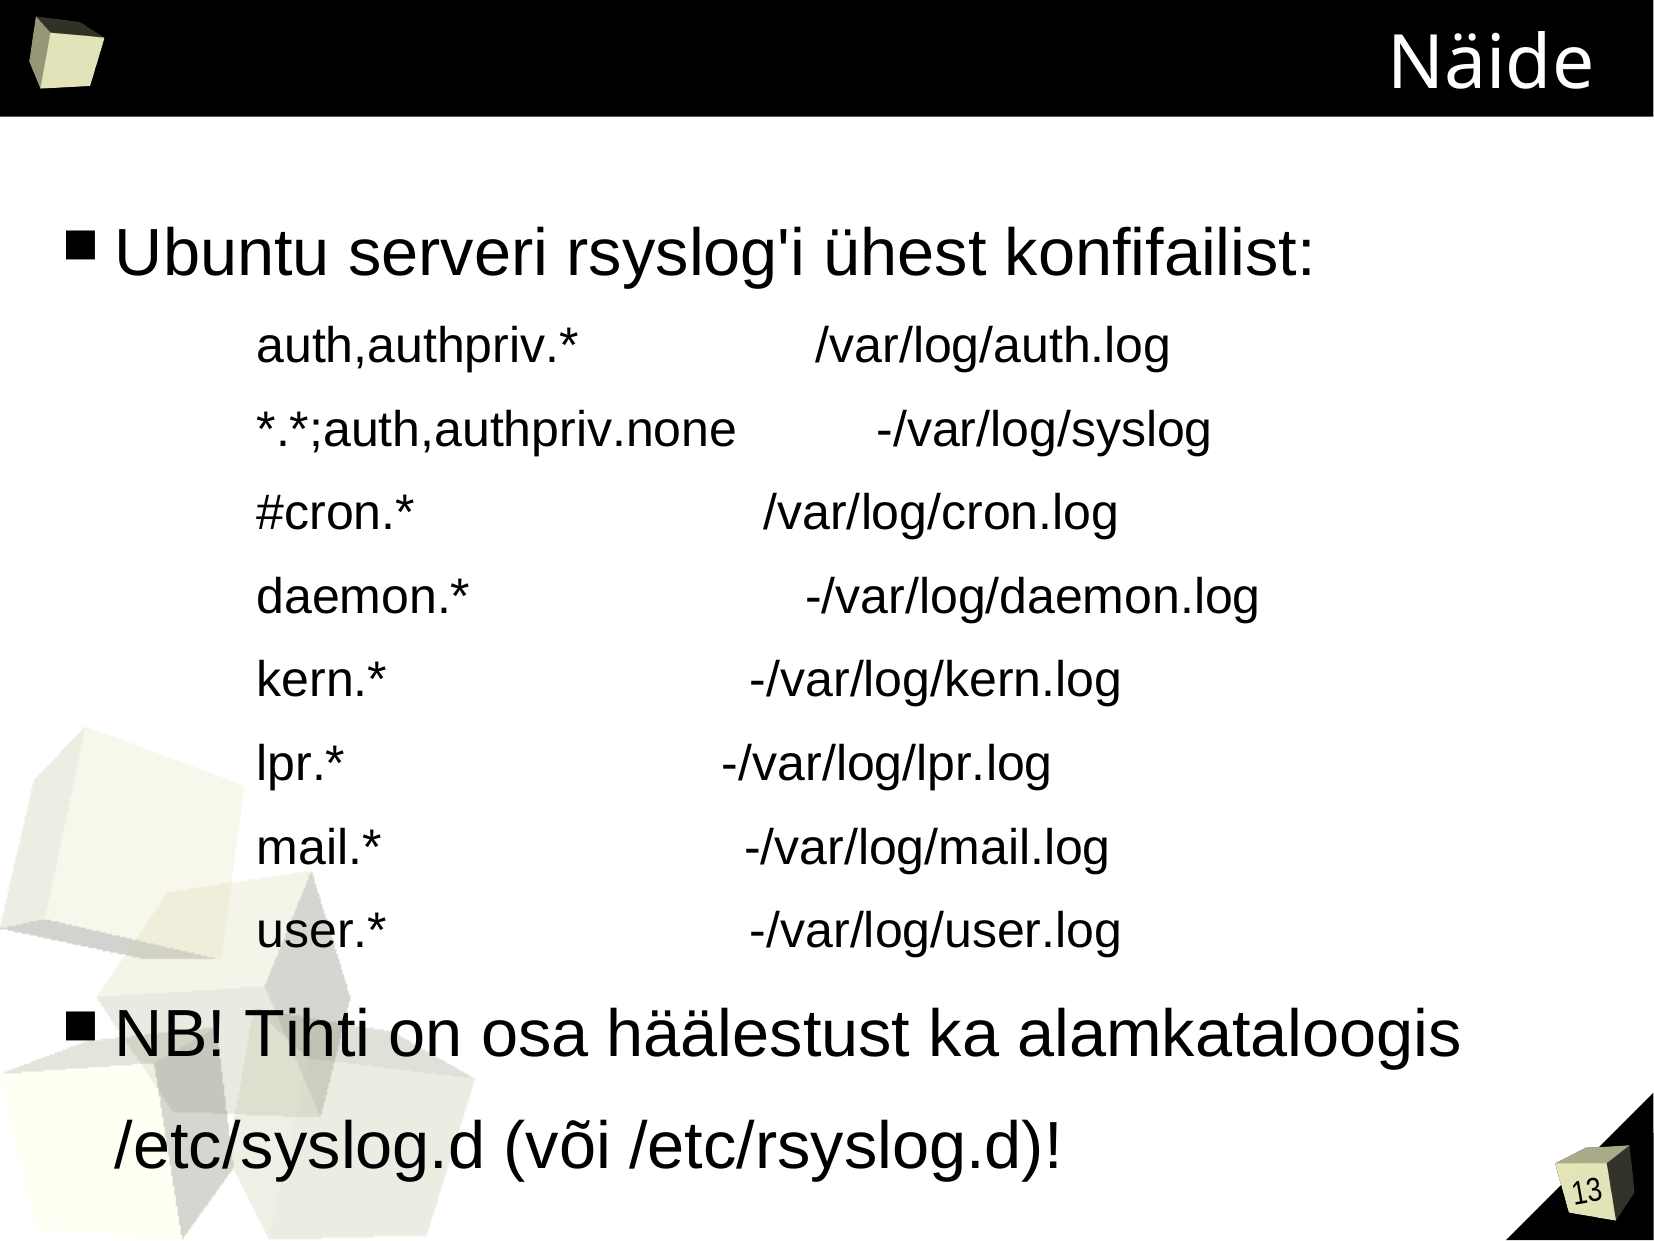

# Näide
Ubuntu serveri rsyslog'i ühest konfifailist:
auth,authpriv.* /var/log/auth.log
*.*;auth,authpriv.none -/var/log/syslog
#cron.* /var/log/cron.log
daemon.* -/var/log/daemon.log
kern.* -/var/log/kern.log
lpr.* -/var/log/lpr.log
mail.* -/var/log/mail.log
user.* -/var/log/user.log
NB! Tihti on osa häälestust ka alamkataloogis /etc/syslog.d (või /etc/rsyslog.d)!